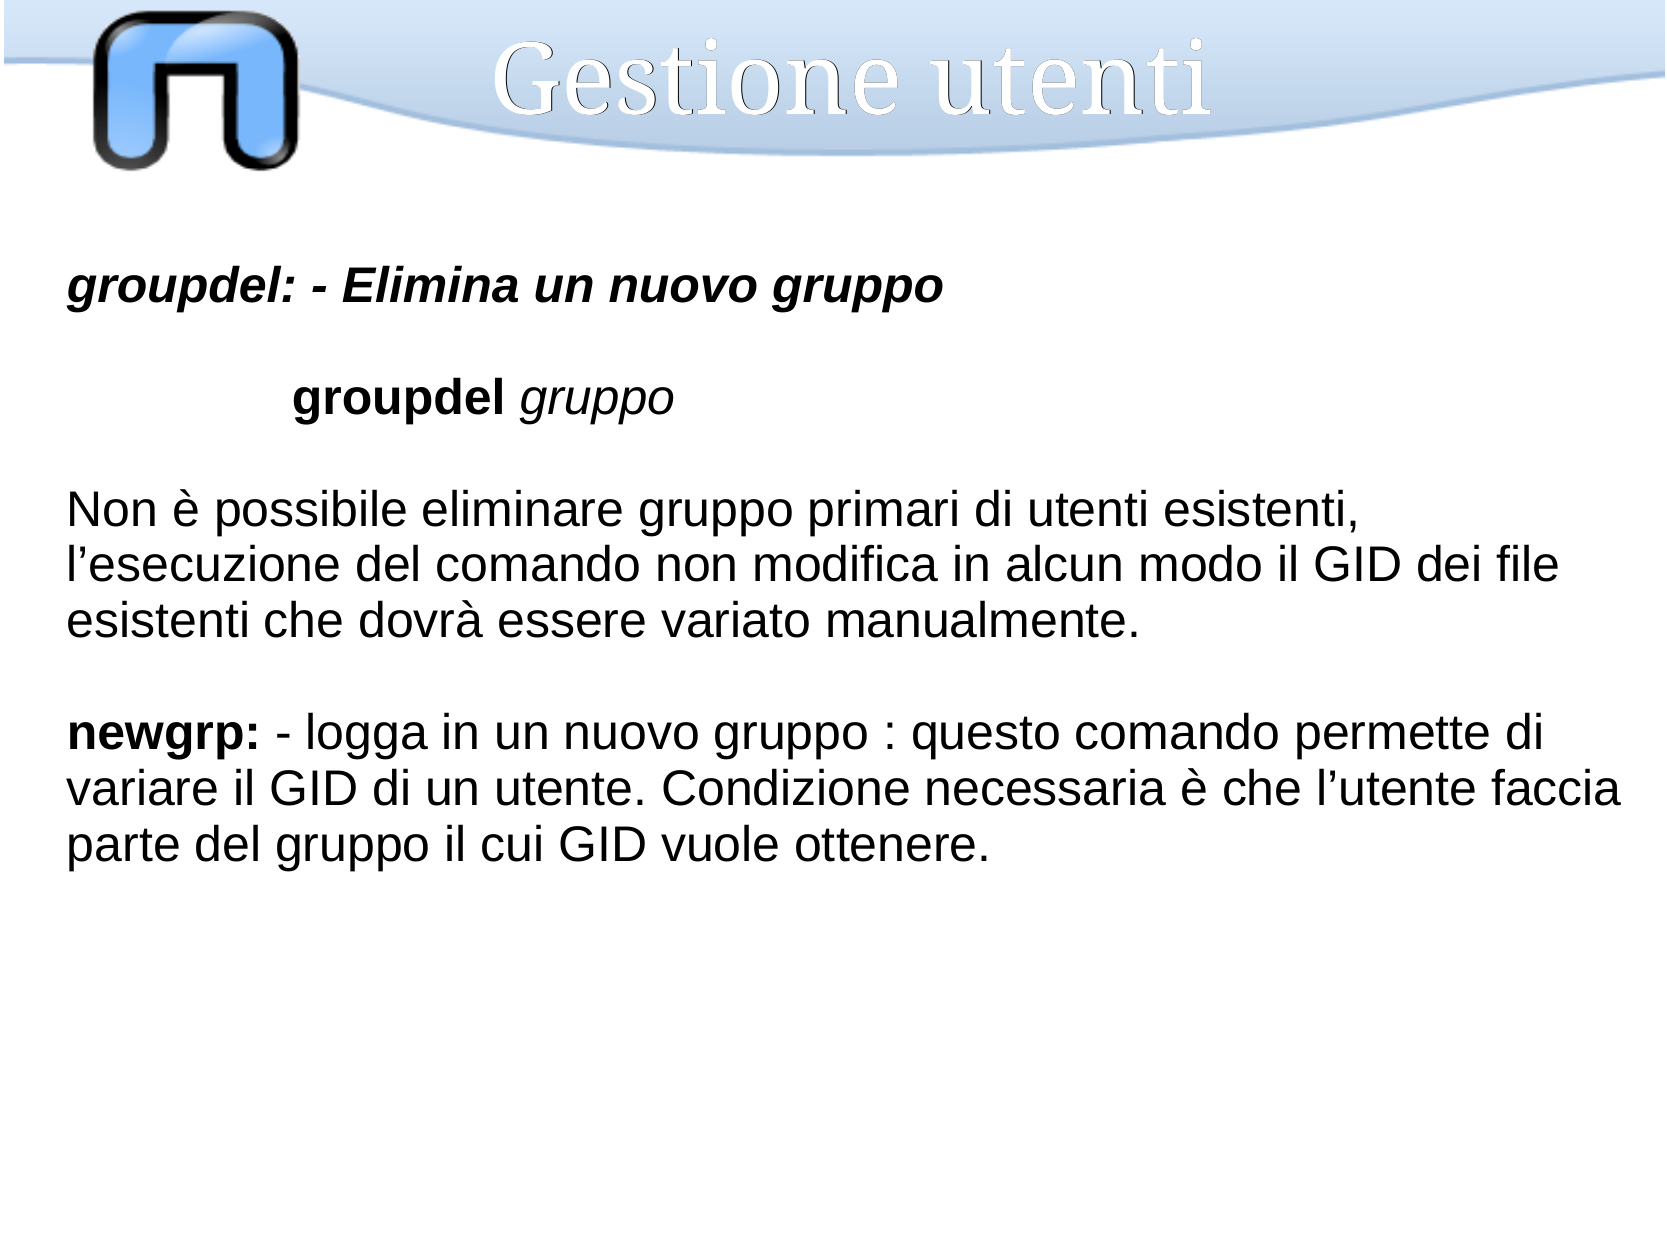

Gestione utenti
# groupdel: - Elimina un nuovo gruppo
groupdel gruppo
Non è possibile eliminare gruppo primari di utenti esistenti, l’esecuzione del comando non modifica in alcun modo il GID dei file esistenti che dovrà essere variato manualmente.
newgrp: - logga in un nuovo gruppo : questo comando permette di variare il GID di un utente. Condizione necessaria è che l’utente faccia parte del gruppo il cui GID vuole ottenere.